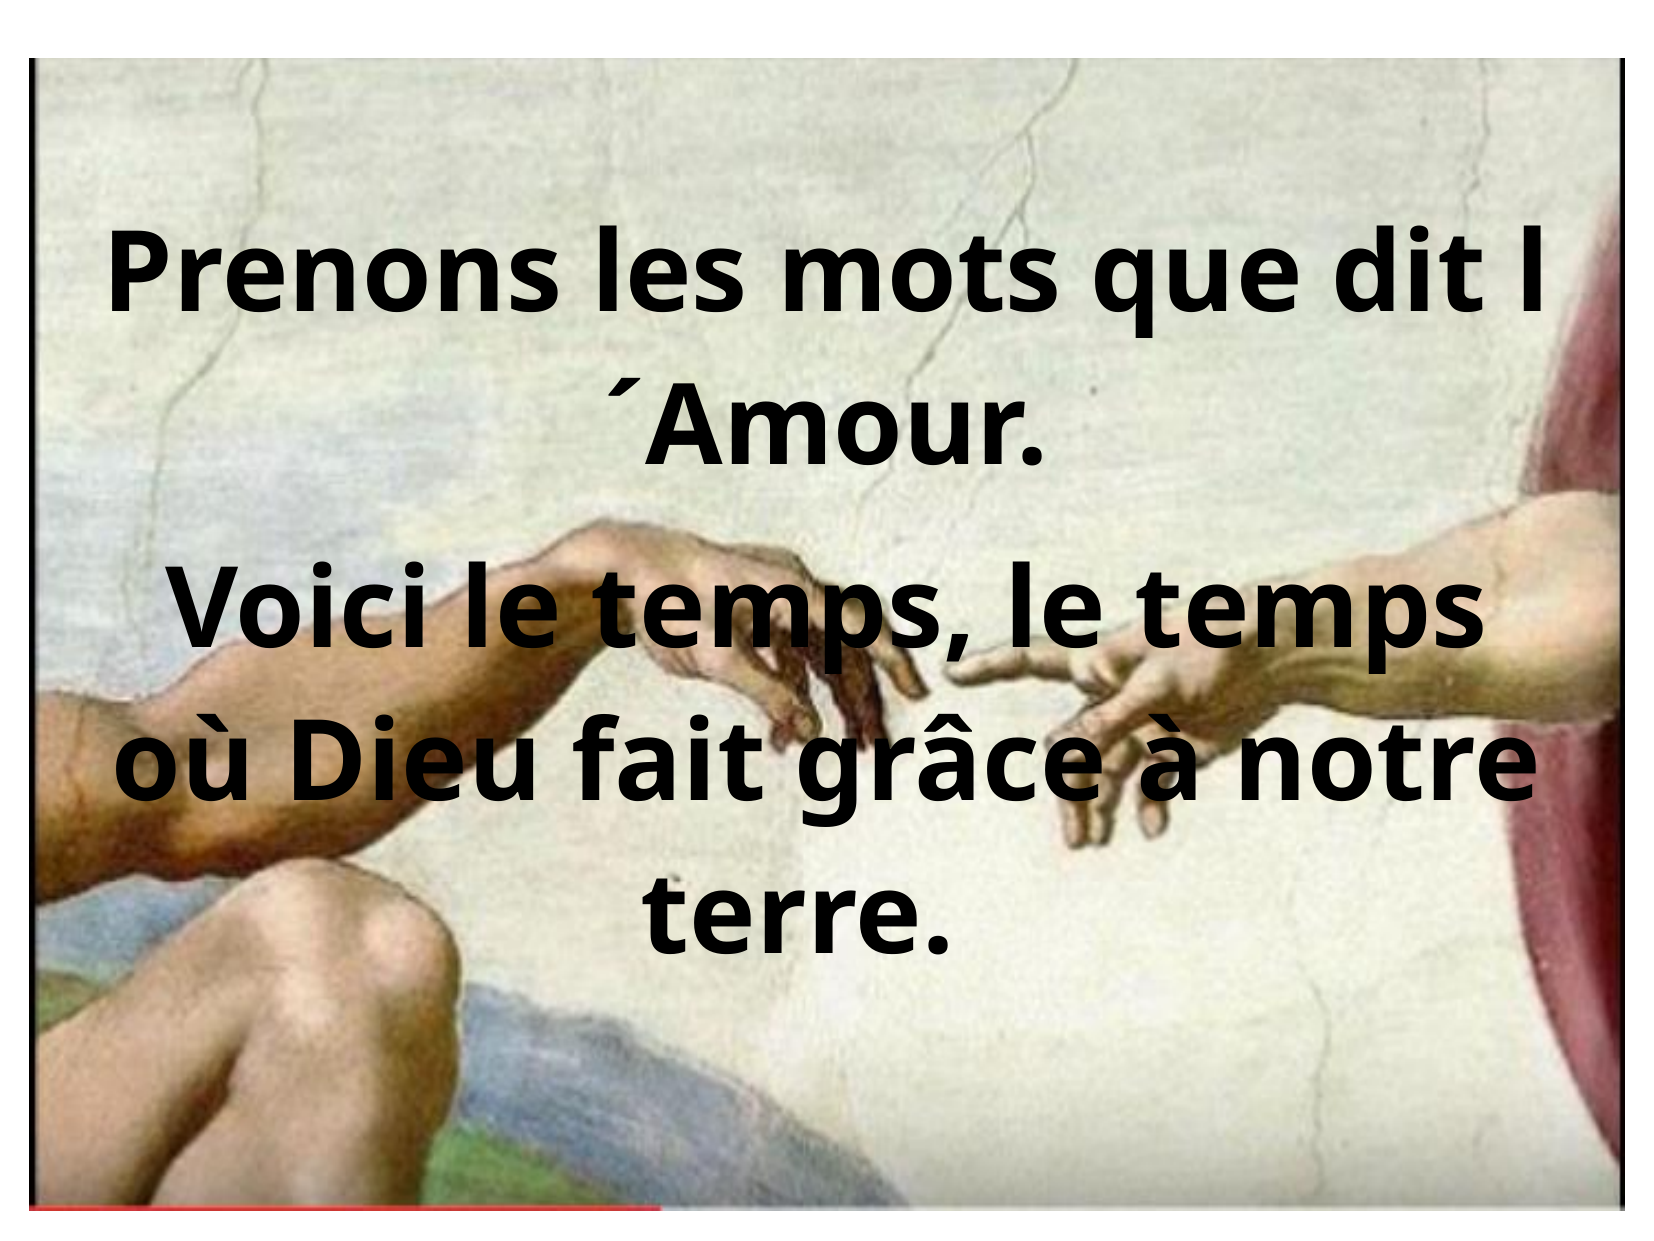

# Prenons les mots que dit l´Amour.
Voici le temps, le temps où Dieu fait grâce à notre terre.